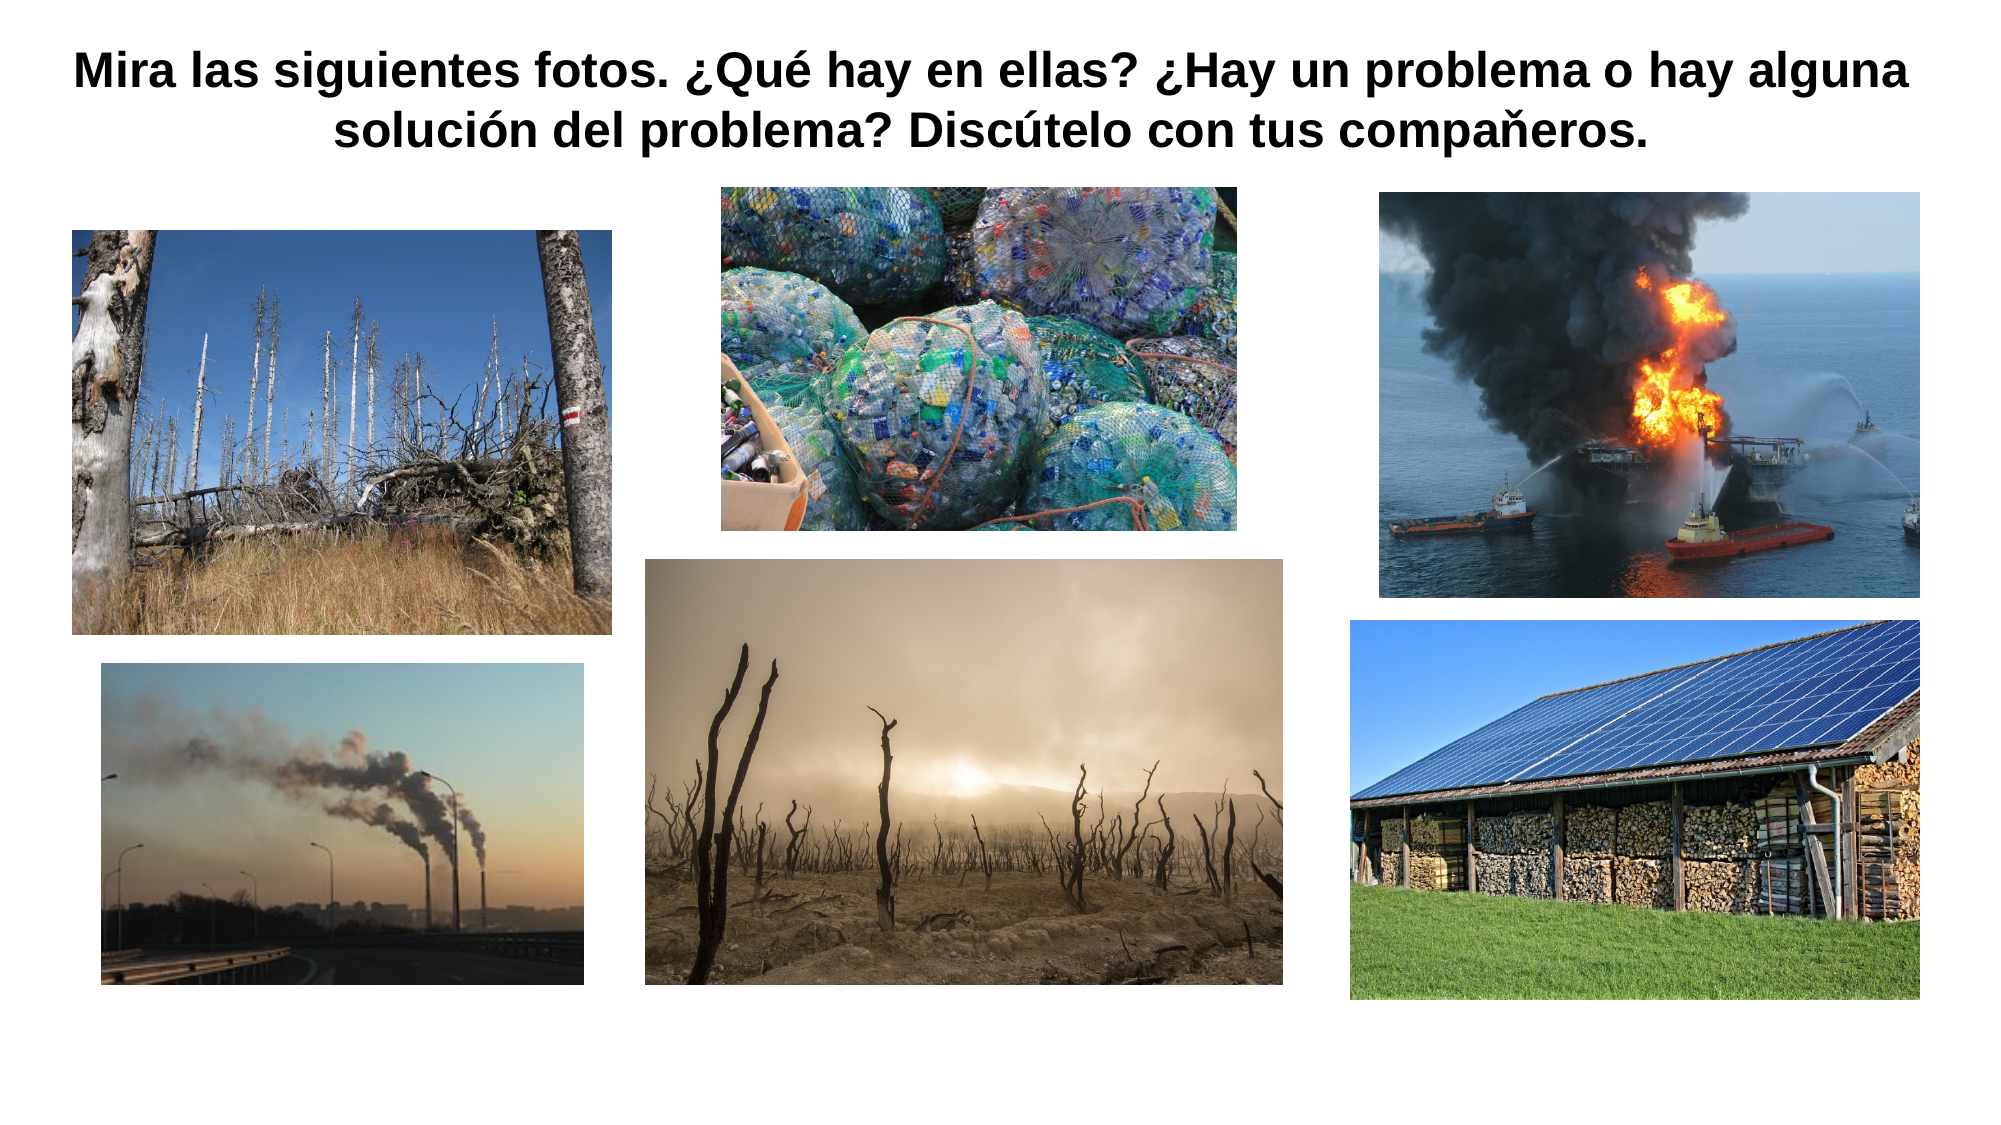

Mira las siguientes fotos. ¿Qué hay en ellas? ¿Hay un problema o hay alguna solución del problema? Discútelo con tus compaňeros.